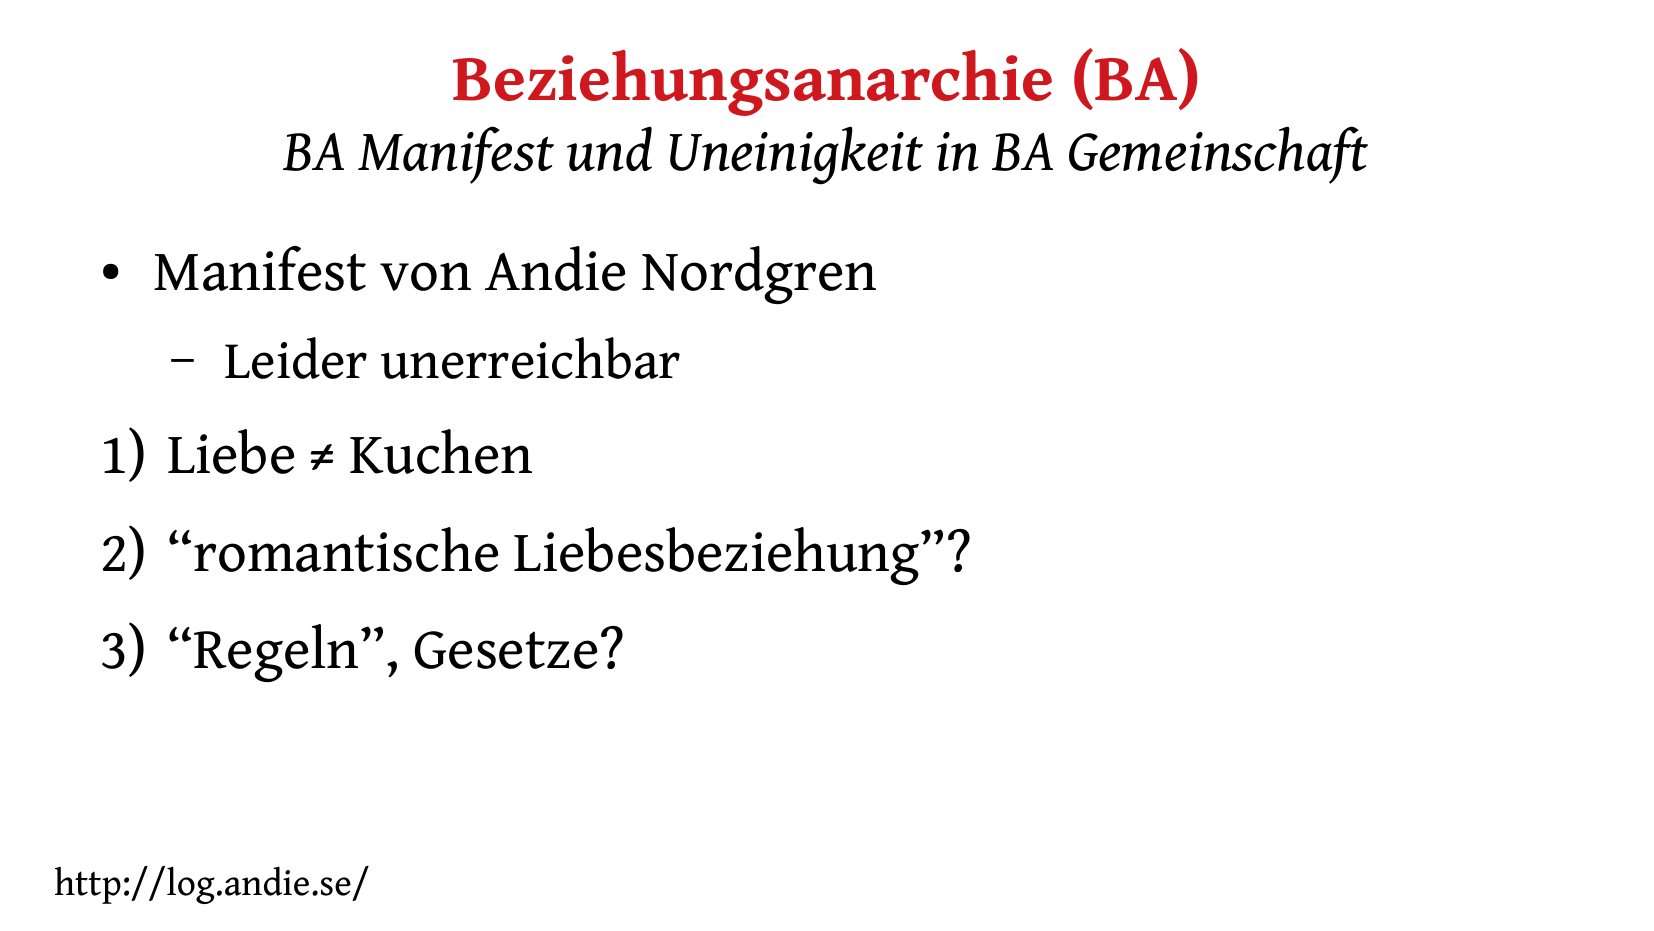

# Beziehungsanarchie (BA) BA Manifest und Uneinigkeit in BA Gemeinschaft
Manifest von Andie Nordgren
Leider unerreichbar
 Liebe ≠ Kuchen
 “romantische Liebesbeziehung”?
 “Regeln”, Gesetze?
http://log.andie.se/